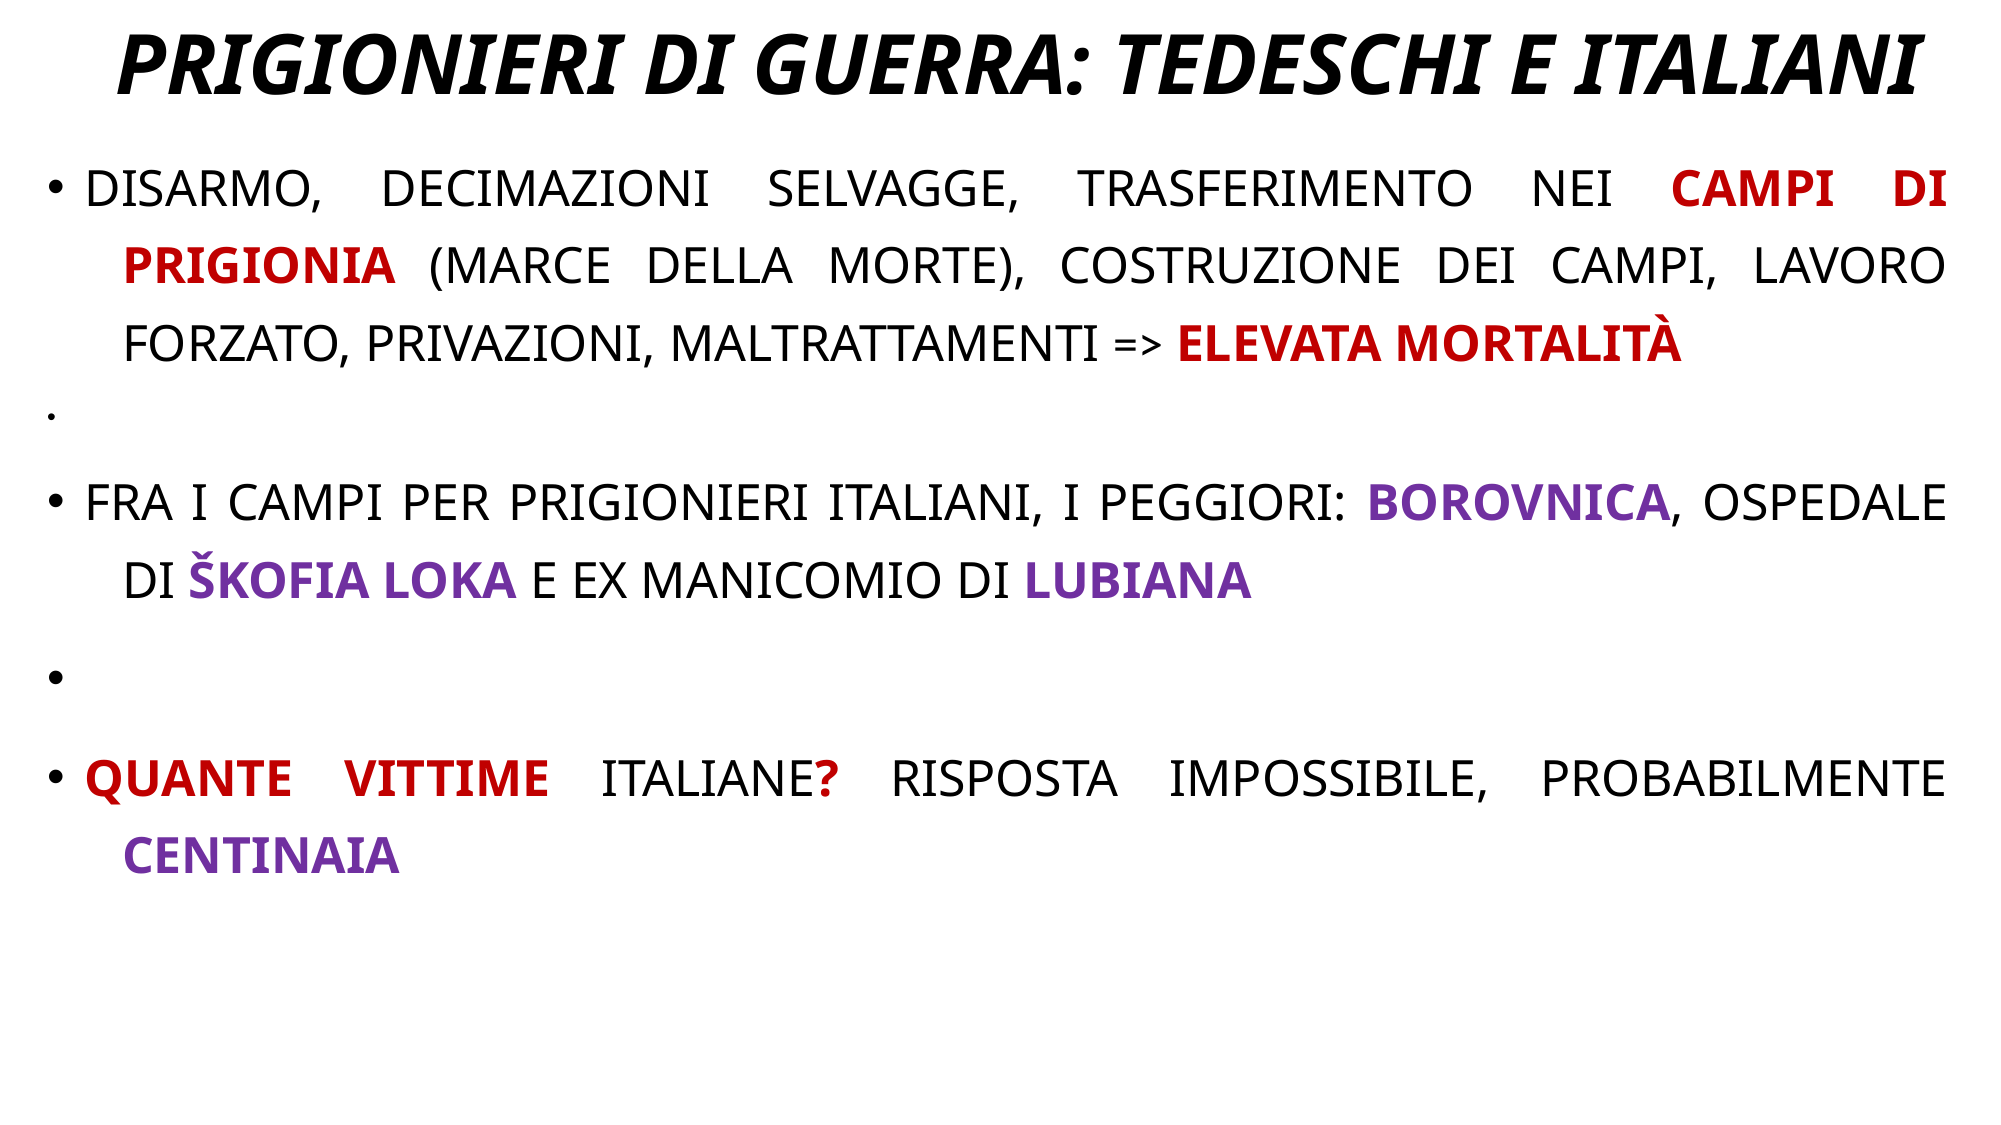

# PRIGIONIERI DI GUERRA: TEDESCHI E ITALIANI
DISARMO, DECIMAZIONI SELVAGGE, TRASFERIMENTO NEI CAMPI DI PRIGIONIA (MARCE DELLA MORTE), COSTRUZIONE DEI CAMPI, LAVORO FORZATO, PRIVAZIONI, MALTRATTAMENTI => ELEVATA MORTALITÀ
FRA I CAMPI PER PRIGIONIERI ITALIANI, I PEGGIORI: BOROVNICA, OSPEDALE DI ŠKOFIA LOKA E EX MANICOMIO DI LUBIANA
QUANTE VITTIME ITALIANE? RISPOSTA IMPOSSIBILE, PROBABILMENTE CENTINAIA